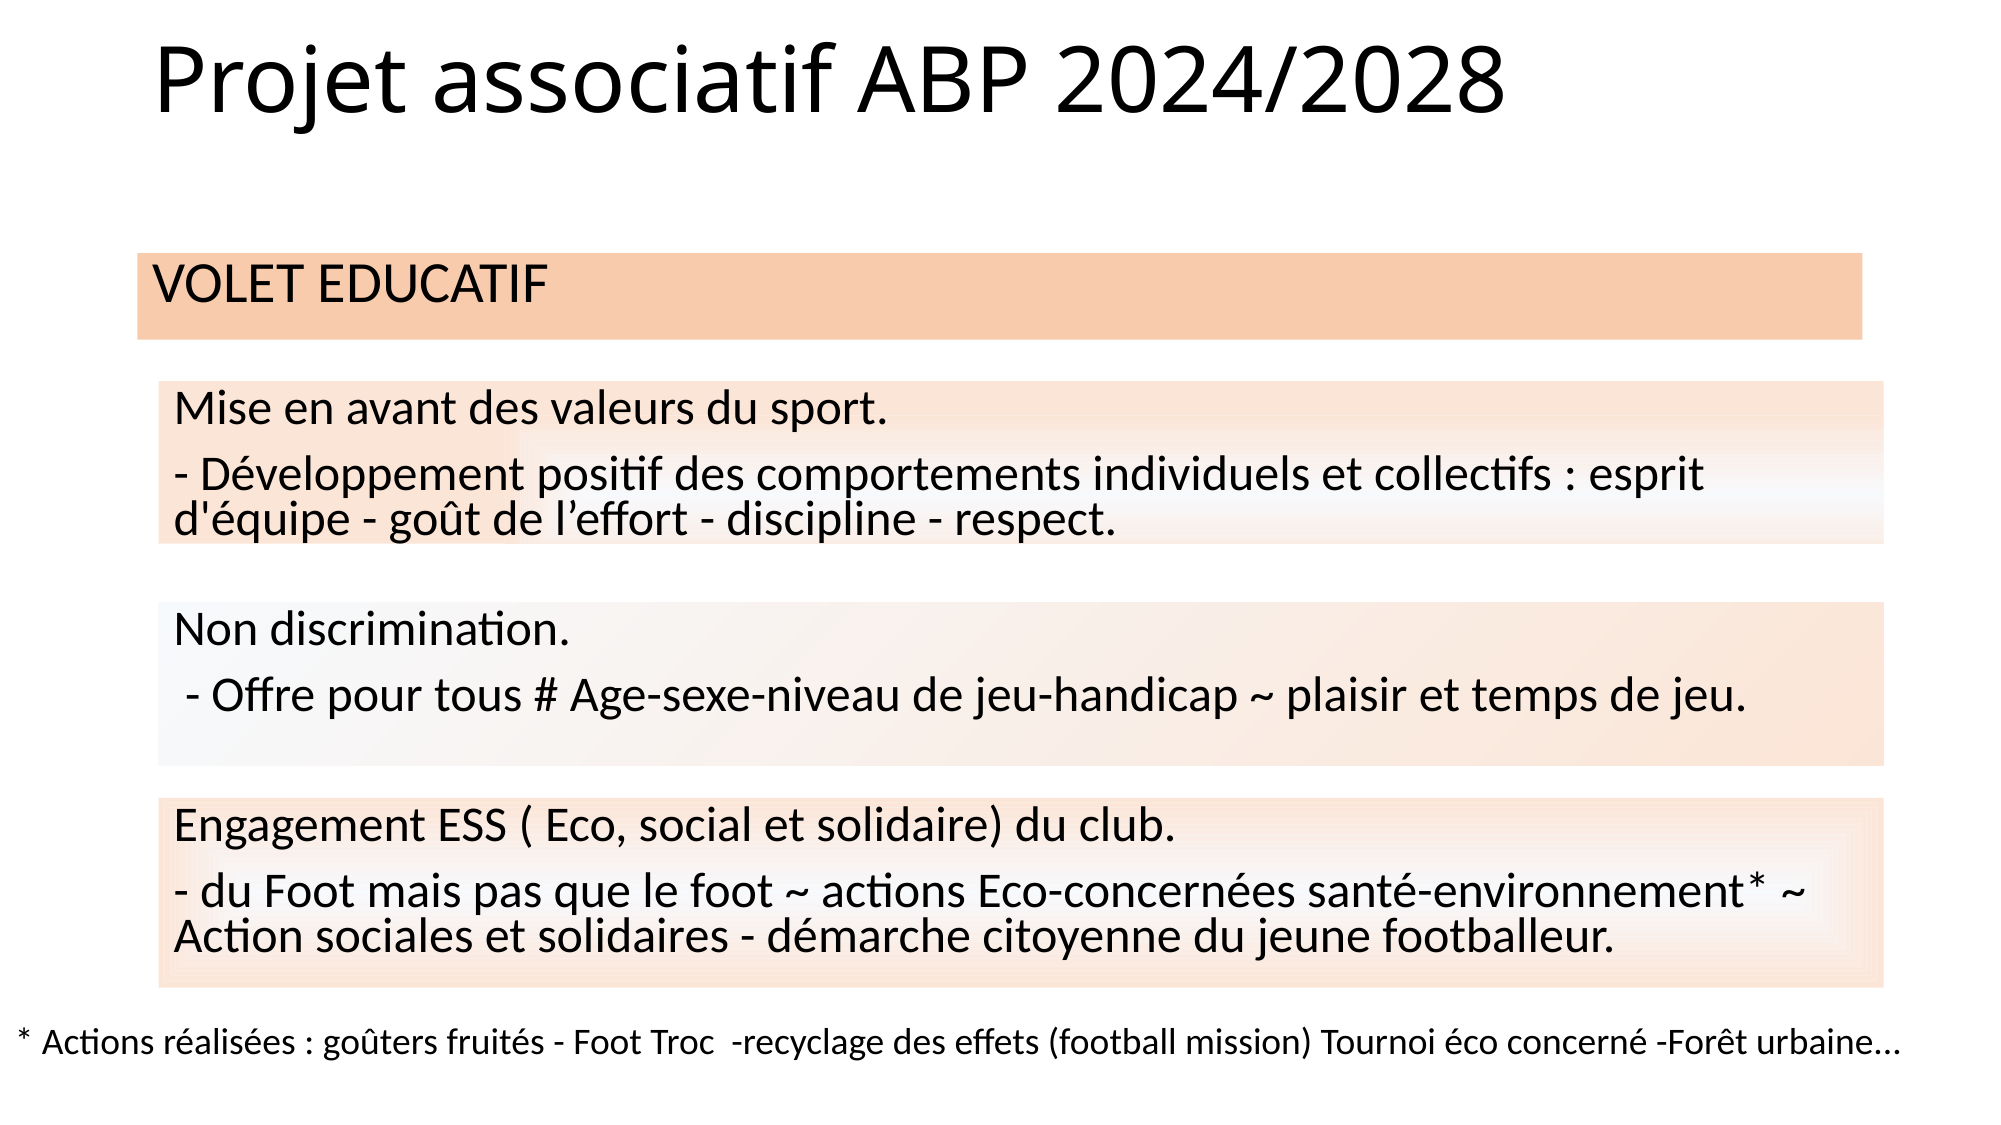

# Projet associatif ABP 2024/2028
VOLET EDUCATIF
Mise en avant des valeurs du sport.
- Développement positif des comportements individuels et collectifs : esprit d'équipe - goût de l’effort - discipline - respect.
Non discrimination.
 - Offre pour tous # Age-sexe-niveau de jeu-handicap ~ plaisir et temps de jeu.
Engagement ESS ( Eco, social et solidaire) du club.
- du Foot mais pas que le foot ~ actions Eco-concernées santé-environnement* ~ Action sociales et solidaires - démarche citoyenne du jeune footballeur.
* Actions réalisées : goûters fruités - Foot Troc -recyclage des effets (football mission) Tournoi éco concerné -Forêt urbaine...